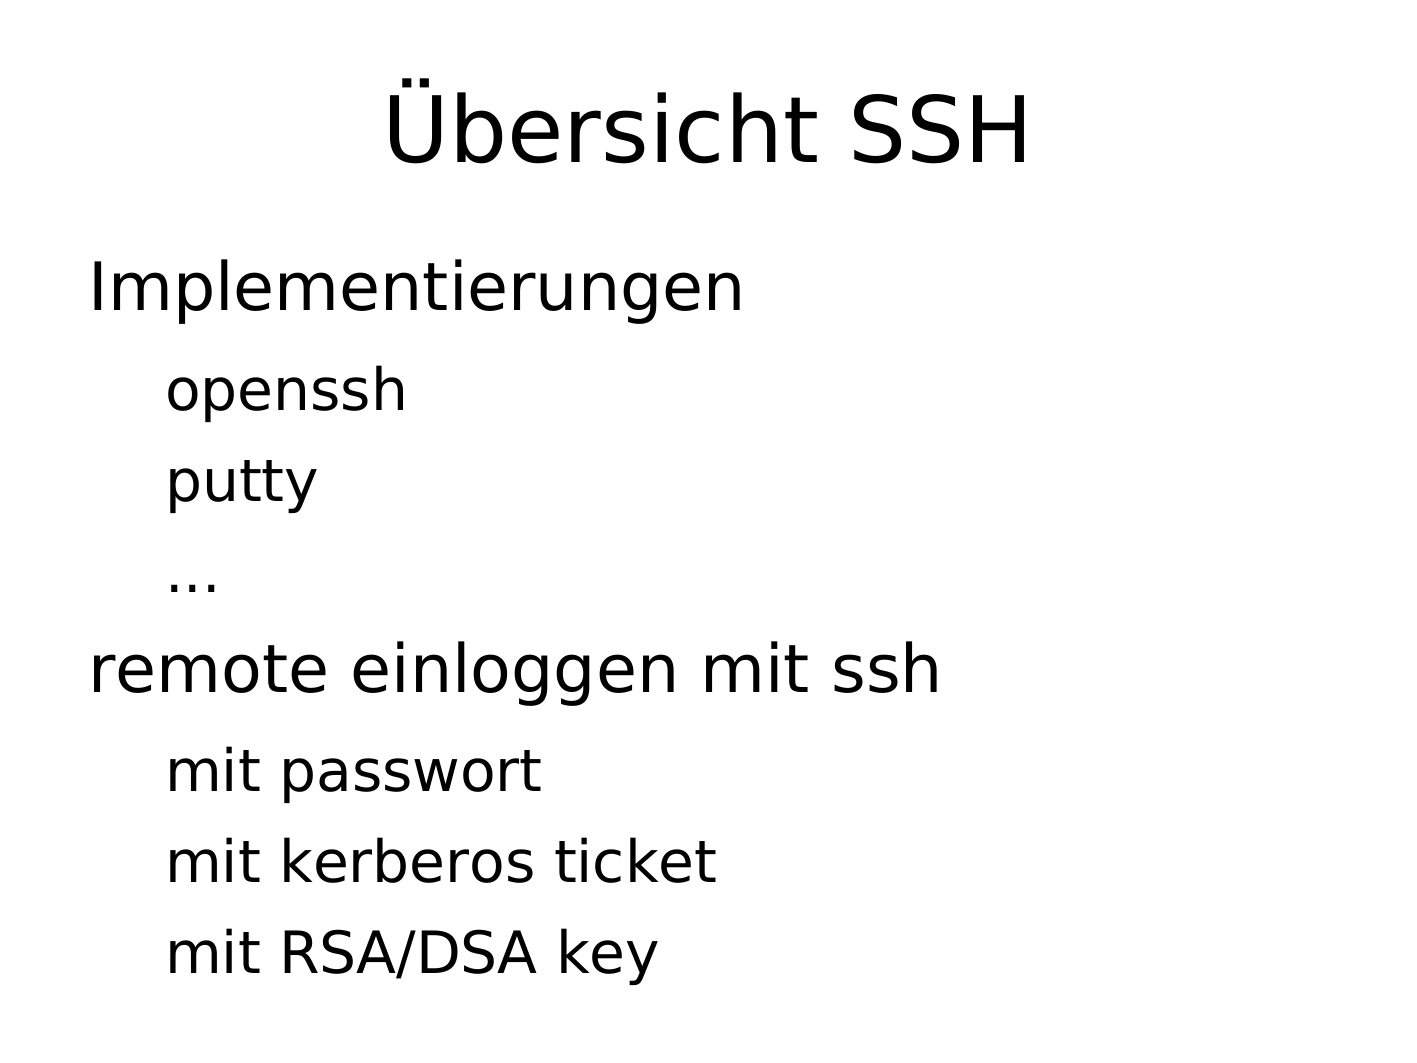

# Übersicht SSH
Implementierungen
openssh
putty
...
remote einloggen mit ssh
mit passwort
mit kerberos ticket
mit RSA/DSA key